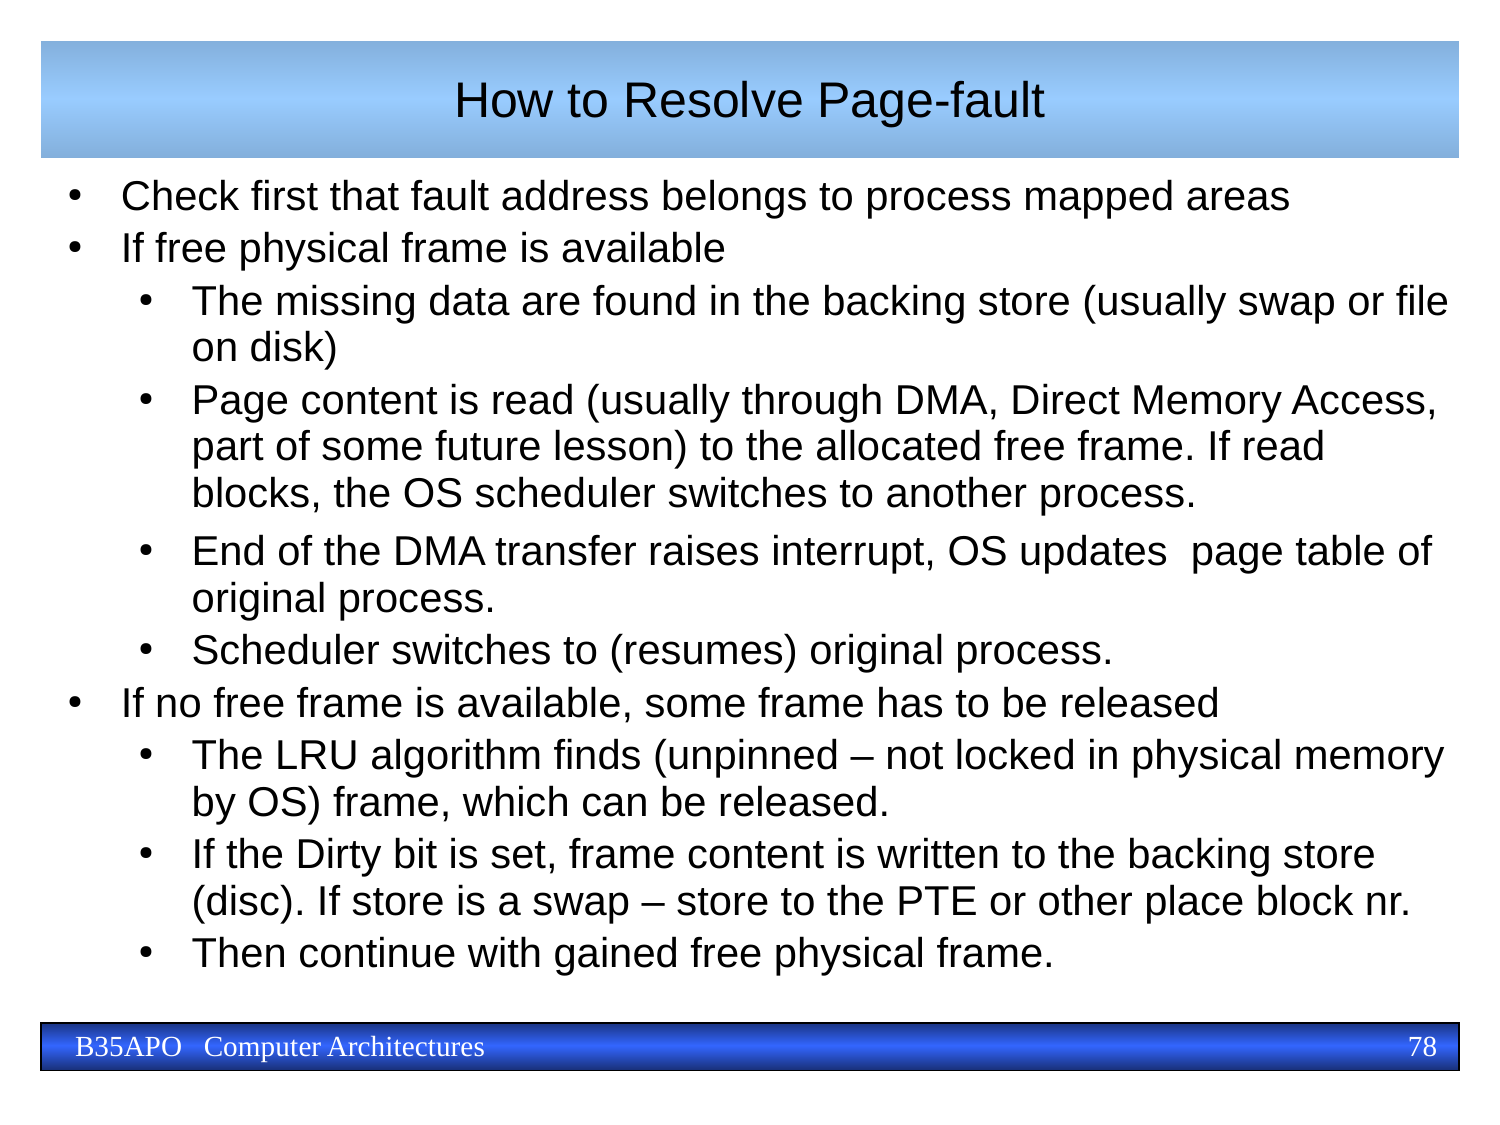

# How to Resolve Page-fault
Check first that fault address belongs to process mapped areas
If free physical frame is available
The missing data are found in the backing store (usually swap or file on disk)
Page content is read (usually through DMA, Direct Memory Access, part of some future lesson) to the allocated free frame. If read blocks, the OS scheduler switches to another process.
End of the DMA transfer raises interrupt, OS updates page table of original process.
Scheduler switches to (resumes) original process.
If no free frame is available, some frame has to be released
The LRU algorithm finds (unpinned – not locked in physical memory by OS) frame, which can be released.
If the Dirty bit is set, frame content is written to the backing store (disc). If store is a swap – store to the PTE or other place block nr.
Then continue with gained free physical frame.
B35APO Computer Architectures
78